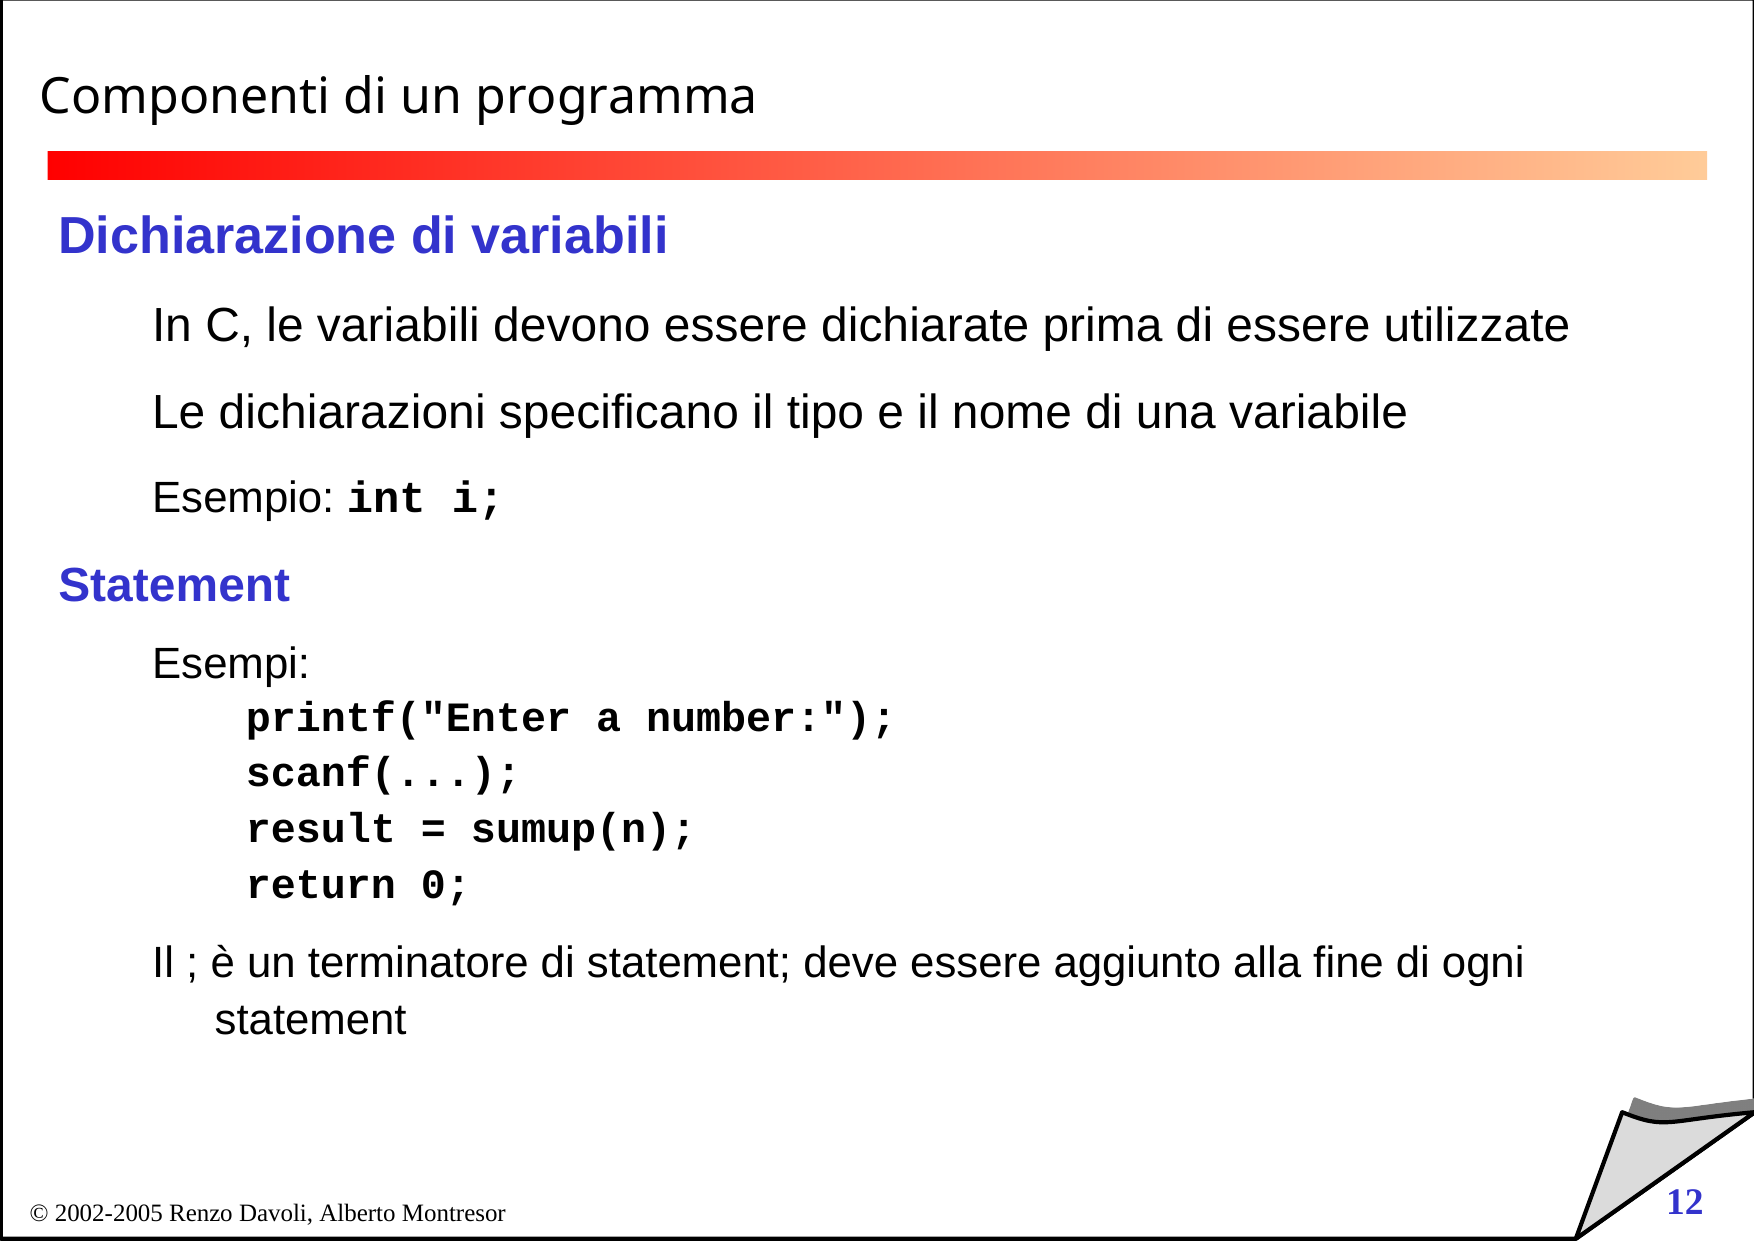

# Componenti di un programma
Dichiarazione di variabili
In C, le variabili devono essere dichiarate prima di essere utilizzate
Le dichiarazioni specificano il tipo e il nome di una variabile
Esempio: int i;
Statement
Esempi:
printf("Enter a number:");
scanf(...);
result = sumup(n);
return 0;
Il ; è un terminatore di statement; deve essere aggiunto alla fine di ogni statement